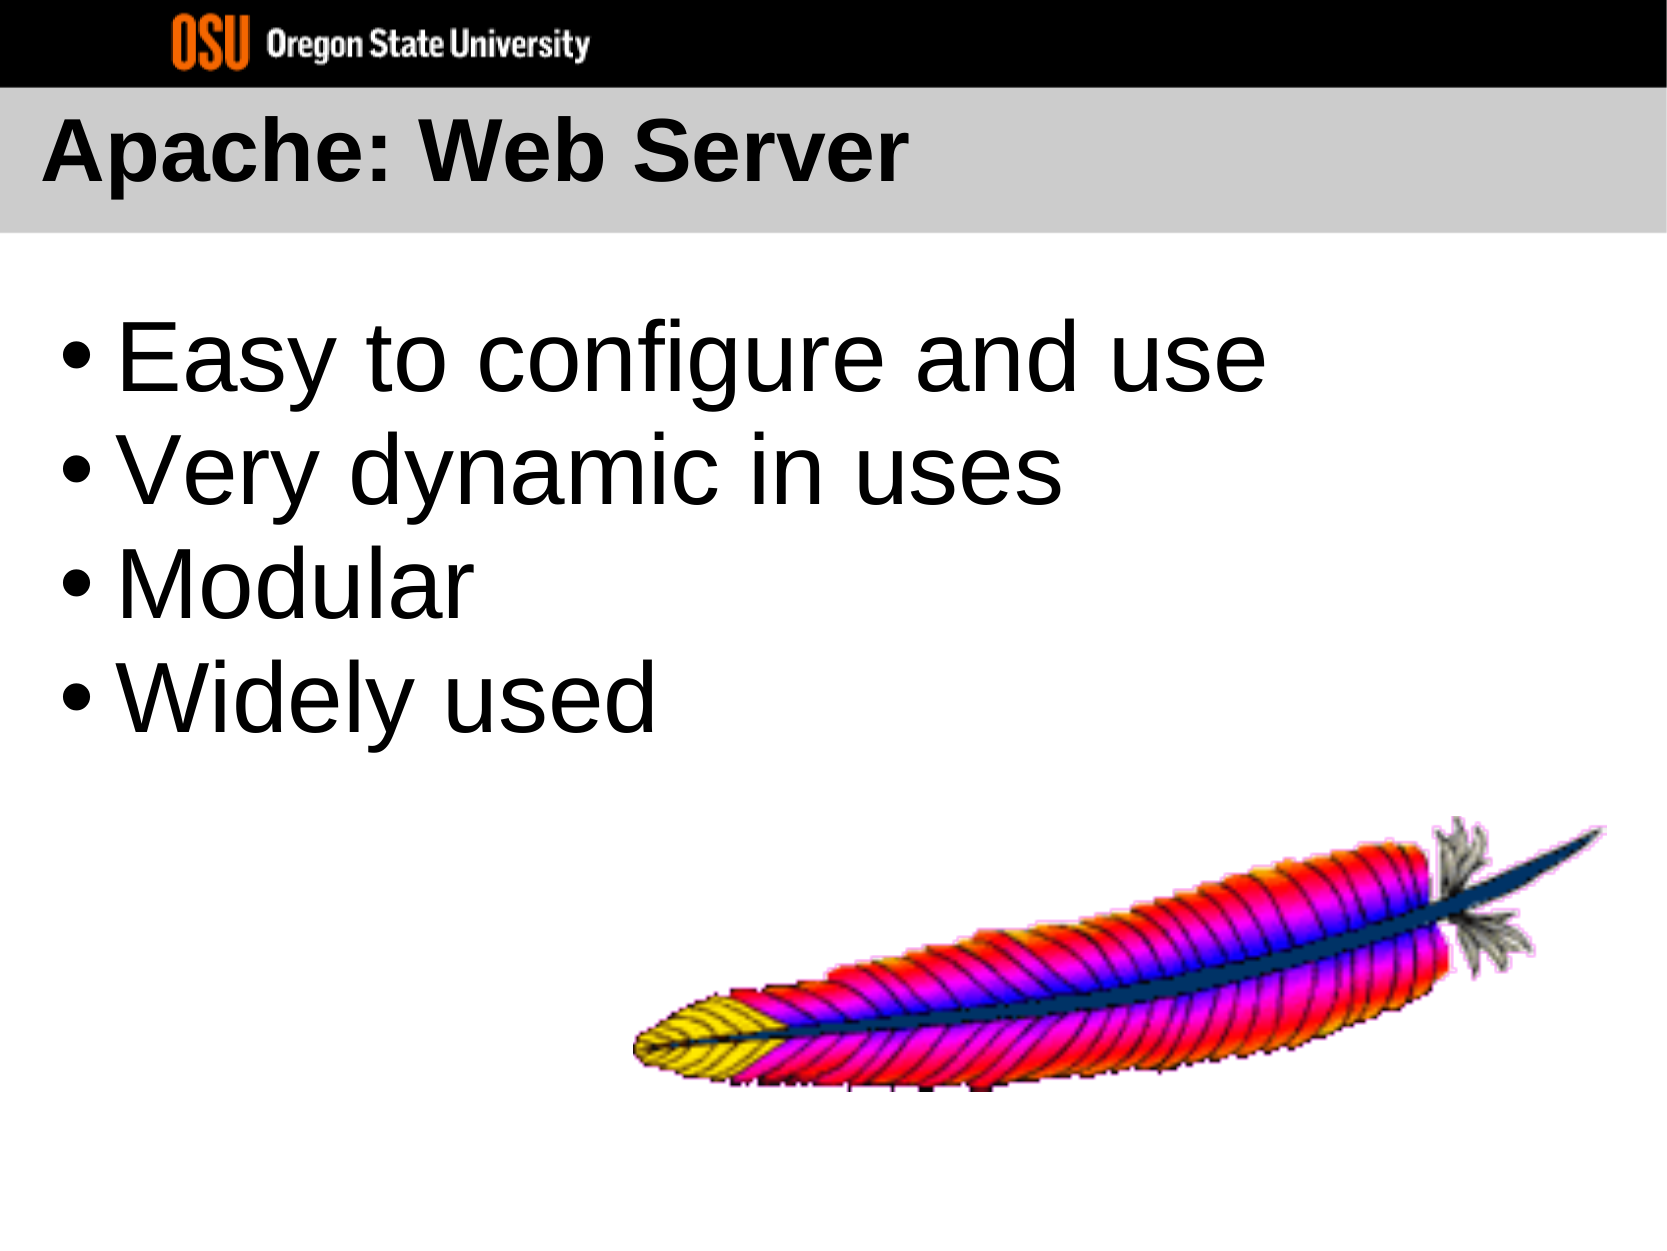

# Apache: Web Server
Easy to configure and use
Very dynamic in uses
Modular
Widely used